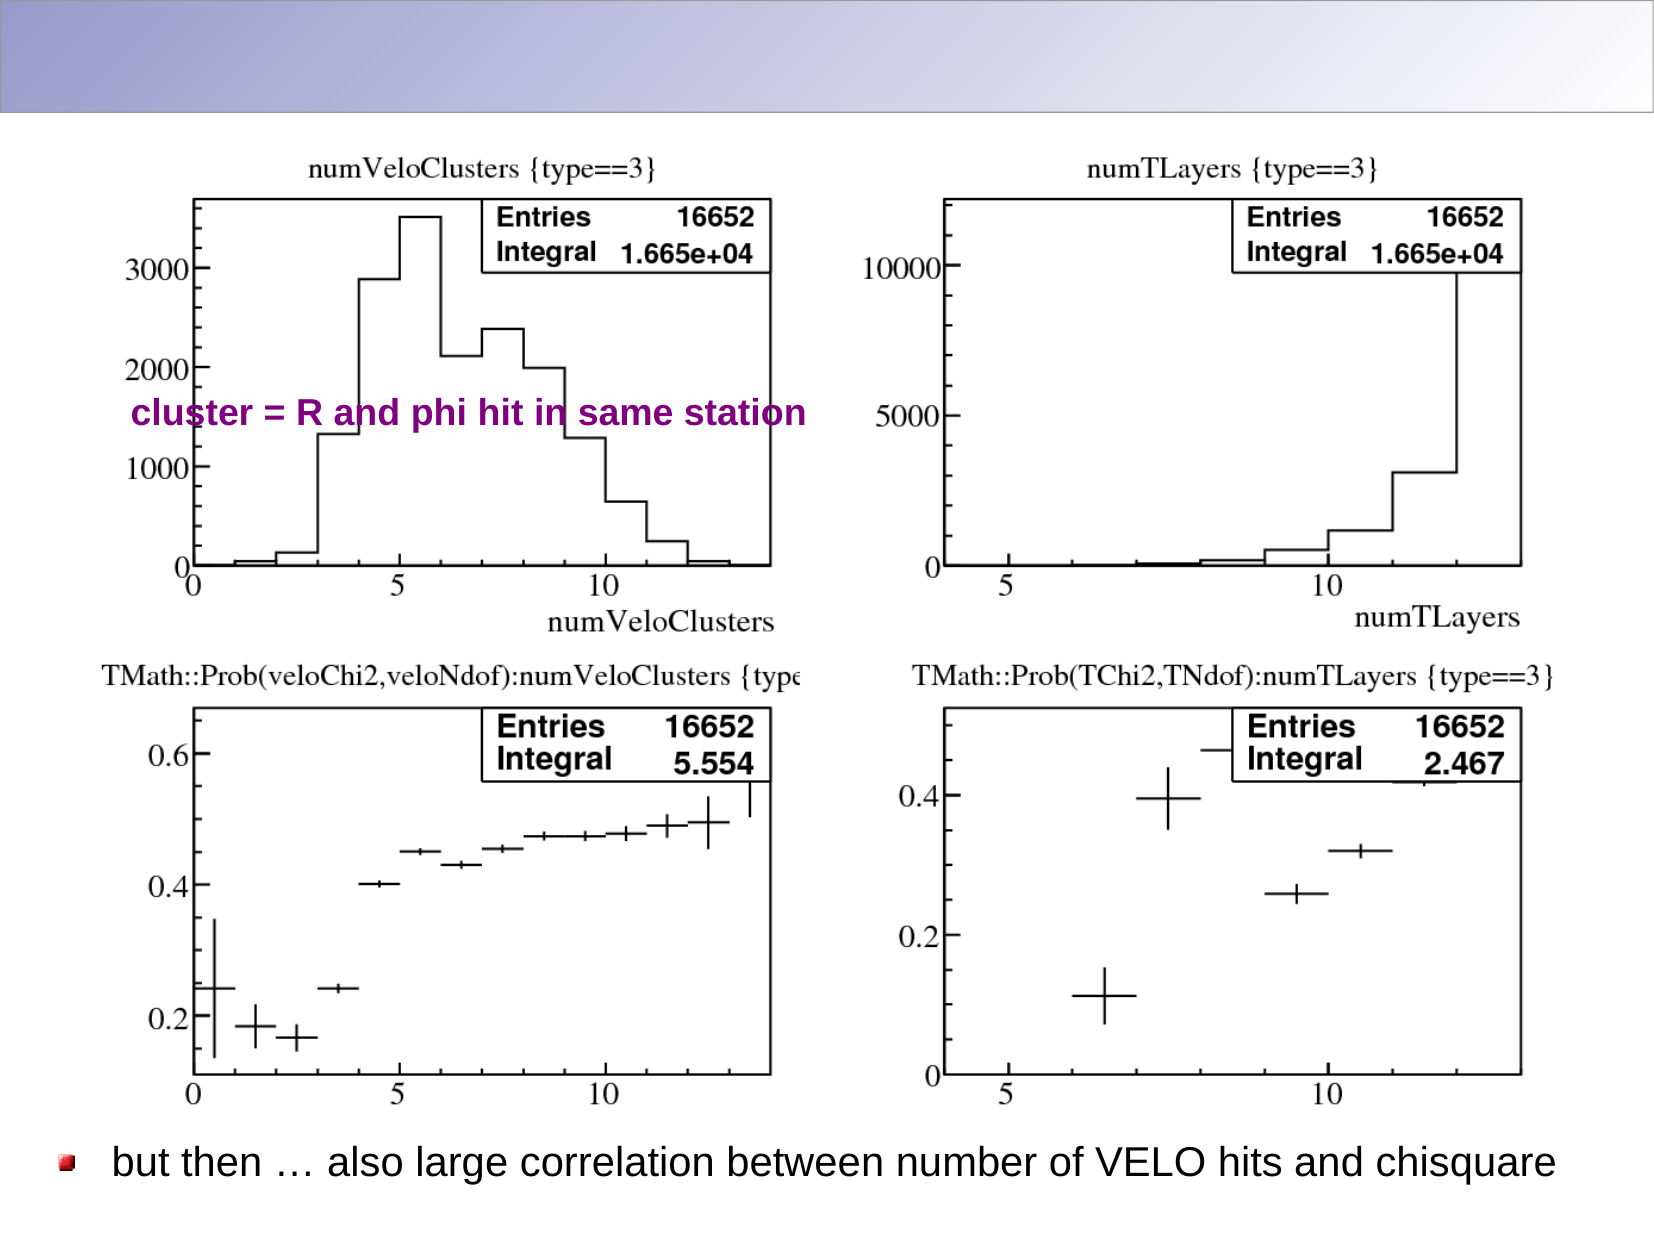

#
cluster = R and phi hit in same station
but then … also large correlation between number of VELO hits and chisquare